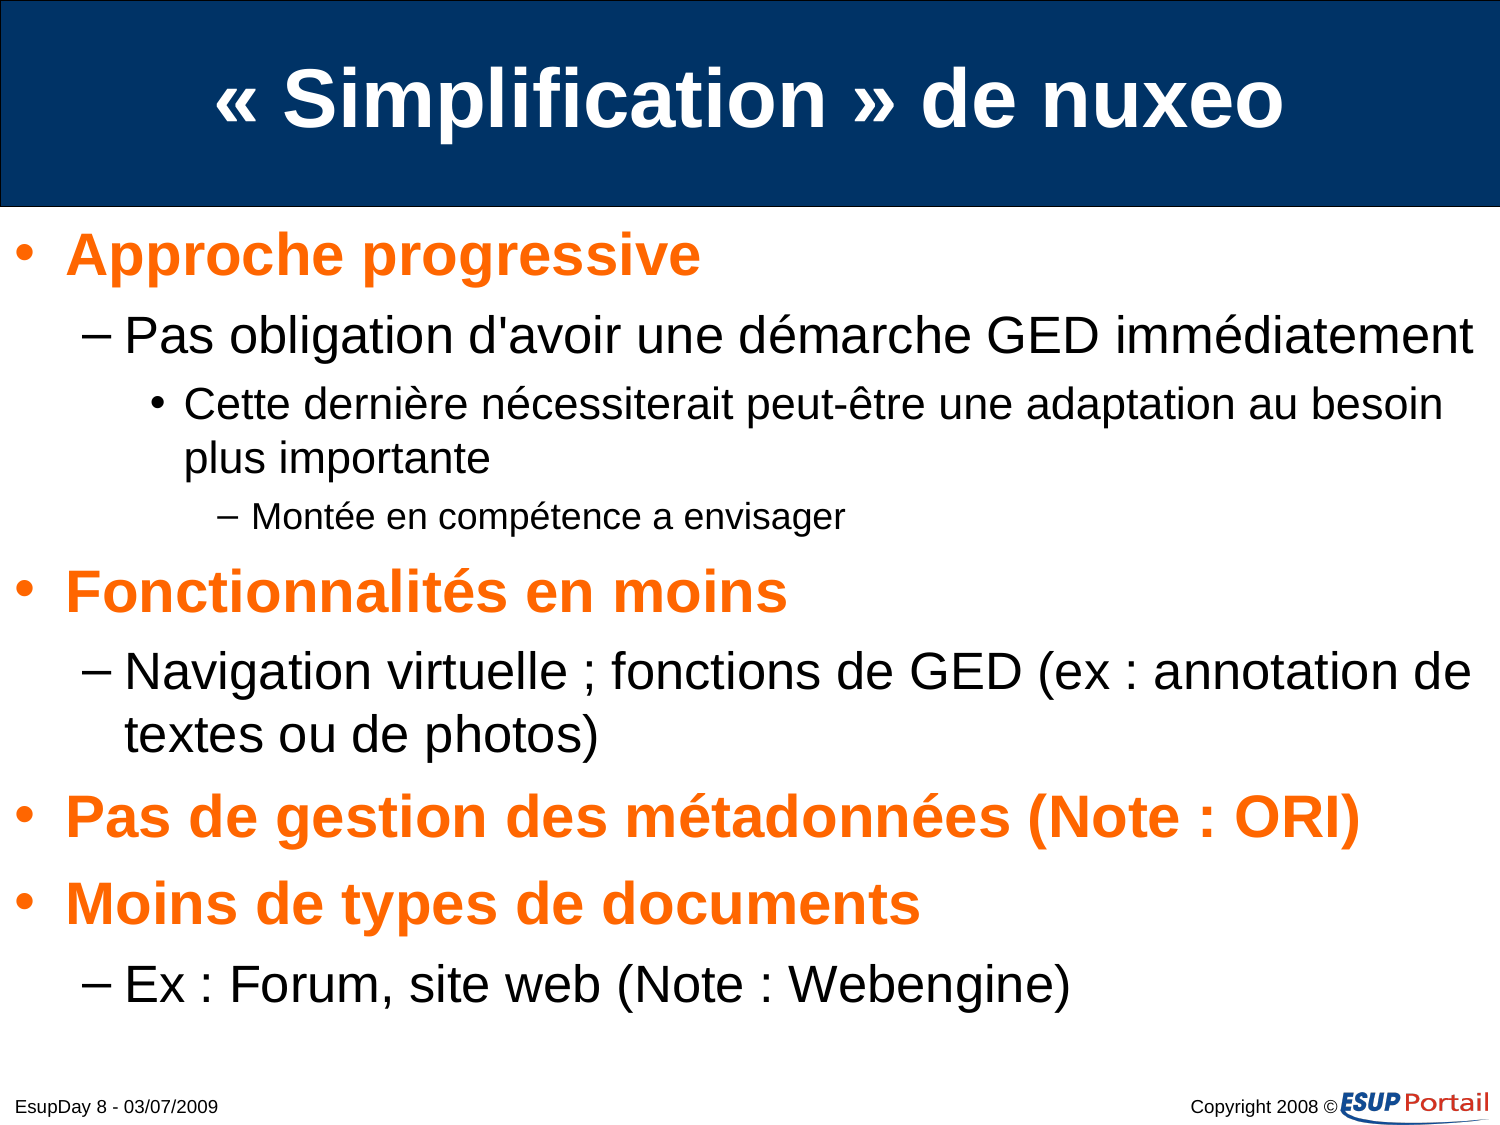

# « Simplification » de nuxeo
Approche progressive
Pas obligation d'avoir une démarche GED immédiatement
Cette dernière nécessiterait peut-être une adaptation au besoin plus importante
Montée en compétence a envisager
Fonctionnalités en moins
Navigation virtuelle ; fonctions de GED (ex : annotation de textes ou de photos)
Pas de gestion des métadonnées (Note : ORI)
Moins de types de documents
Ex : Forum, site web (Note : Webengine)
EsupDay 8 - 03/07/2009